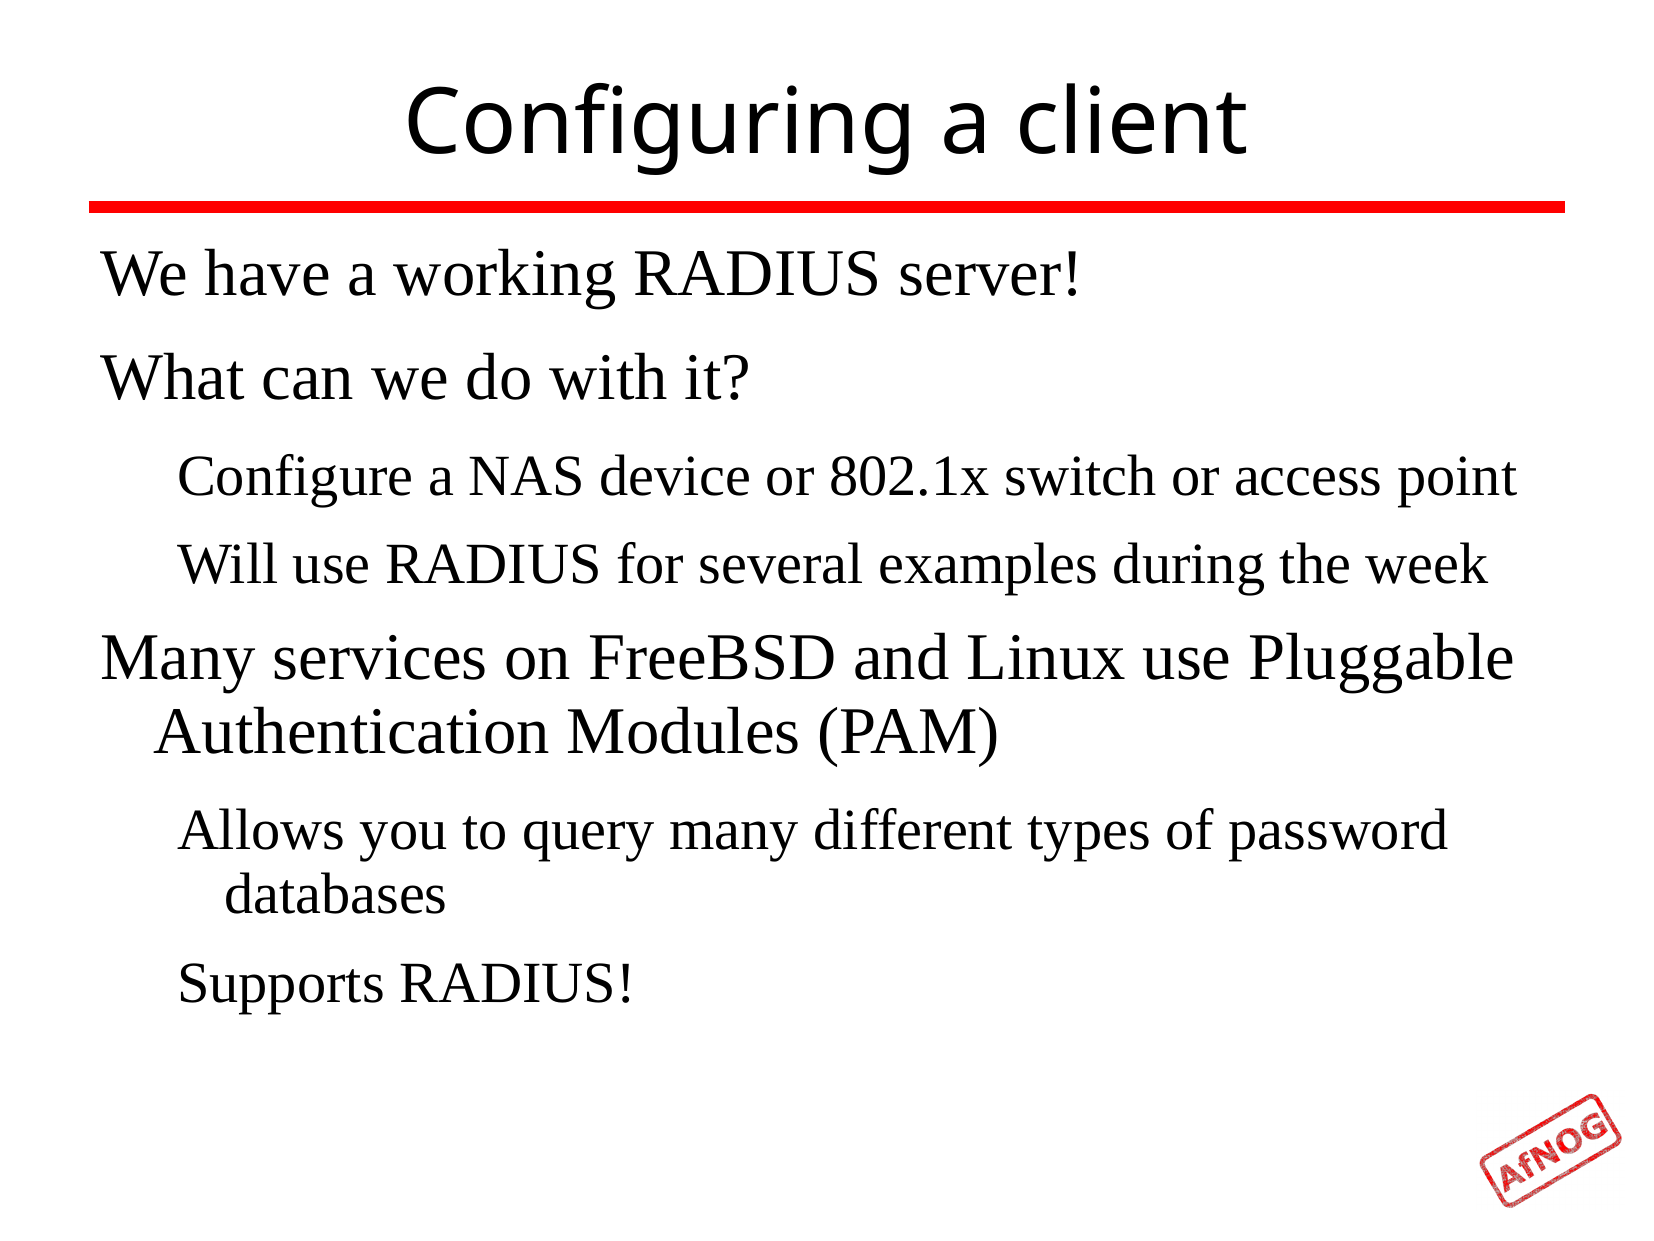

# Configuring a client
We have a working RADIUS server!
What can we do with it?
Configure a NAS device or 802.1x switch or access point
Will use RADIUS for several examples during the week
Many services on FreeBSD and Linux use Pluggable Authentication Modules (PAM)
Allows you to query many different types of password databases
Supports RADIUS!